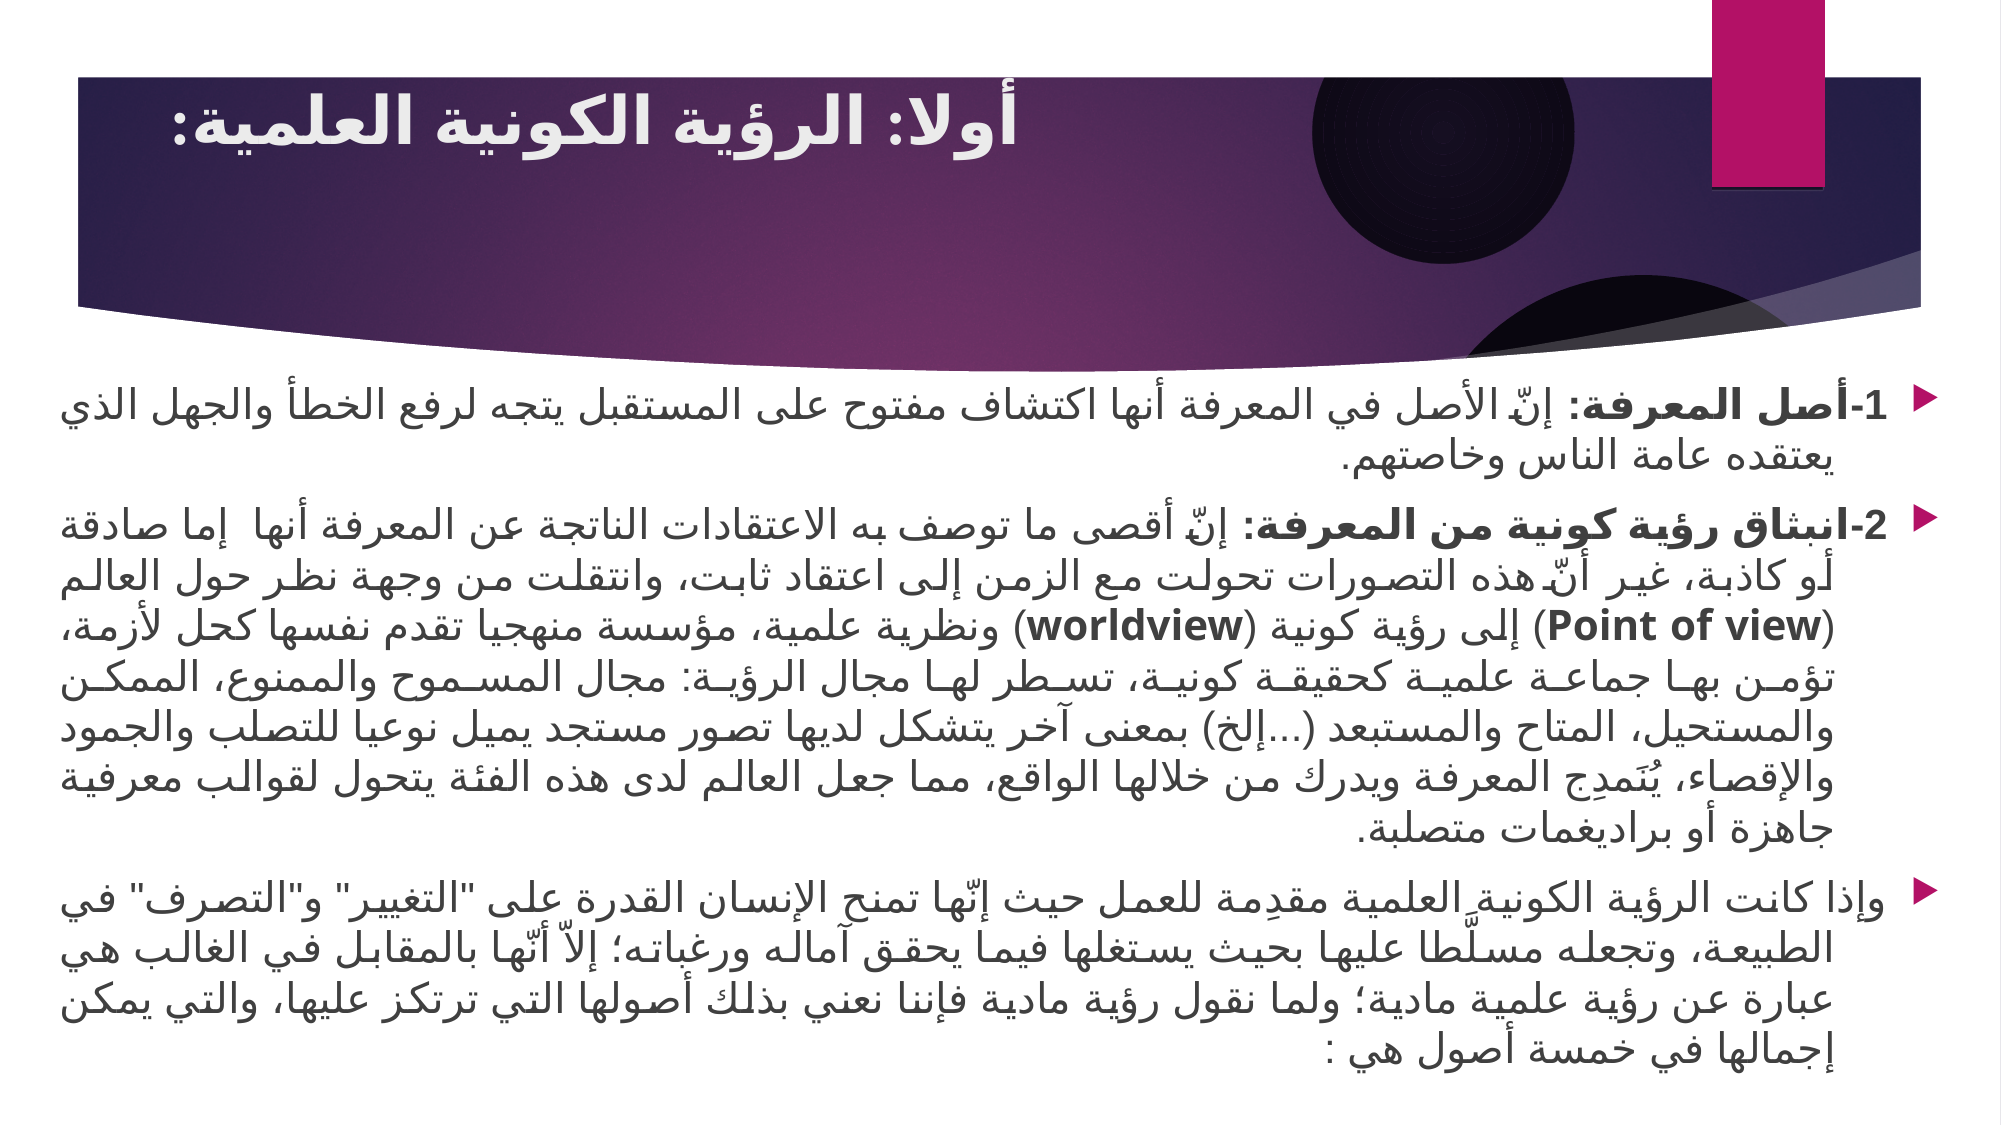

# أولا: الرؤية الكونية العلمية:
1-أصل المعرفة: إنّ الأصل في المعرفة أنها اكتشاف مفتوح على المستقبل يتجه لرفع الخطأ والجهل الذي يعتقده عامة الناس وخاصتهم.
2-انبثاق رؤية كونية من المعرفة: إنّ أقصى ما توصف به الاعتقادات الناتجة عن المعرفة أنها إما صادقة أو كاذبة، غير أنّ هذه التصورات تحولت مع الزمن إلى اعتقاد ثابت، وانتقلت من وجهة نظر حول العالم (Point of view) إلى رؤية كونية (worldview) ونظرية علمية، مؤسسة منهجيا تقدم نفسها كحل لأزمة، تؤمن بها جماعة علمية كحقيقة كونية، تسطر لها مجال الرؤية: مجال المسموح والممنوع، الممكن والمستحيل، المتاح والمستبعد (...إلخ) بمعنى آخر يتشكل لديها تصور مستجد يميل نوعيا للتصلب والجمود والإقصاء، يُنَمدِج المعرفة ويدرك من خلالها الواقع، مما جعل العالم لدى هذه الفئة يتحول لقوالب معرفية جاهزة أو براديغمات متصلبة.
وإذا كانت الرؤية الكونية العلمية مقدِمة للعمل حيث إنّها تمنح الإنسان القدرة على "التغيير" و"التصرف" في الطبيعة، وتجعله مسلَّطا عليها بحيث يستغلها فيما يحقق آماله ورغباته؛ إلاّ أنّها بالمقابل في الغالب هي عبارة عن رؤية علمية مادية؛ ولما نقول رؤية مادية فإننا نعني بذلك أصولها التي ترتكز عليها، والتي يمكن إجمالها في خمسة أصول هي :